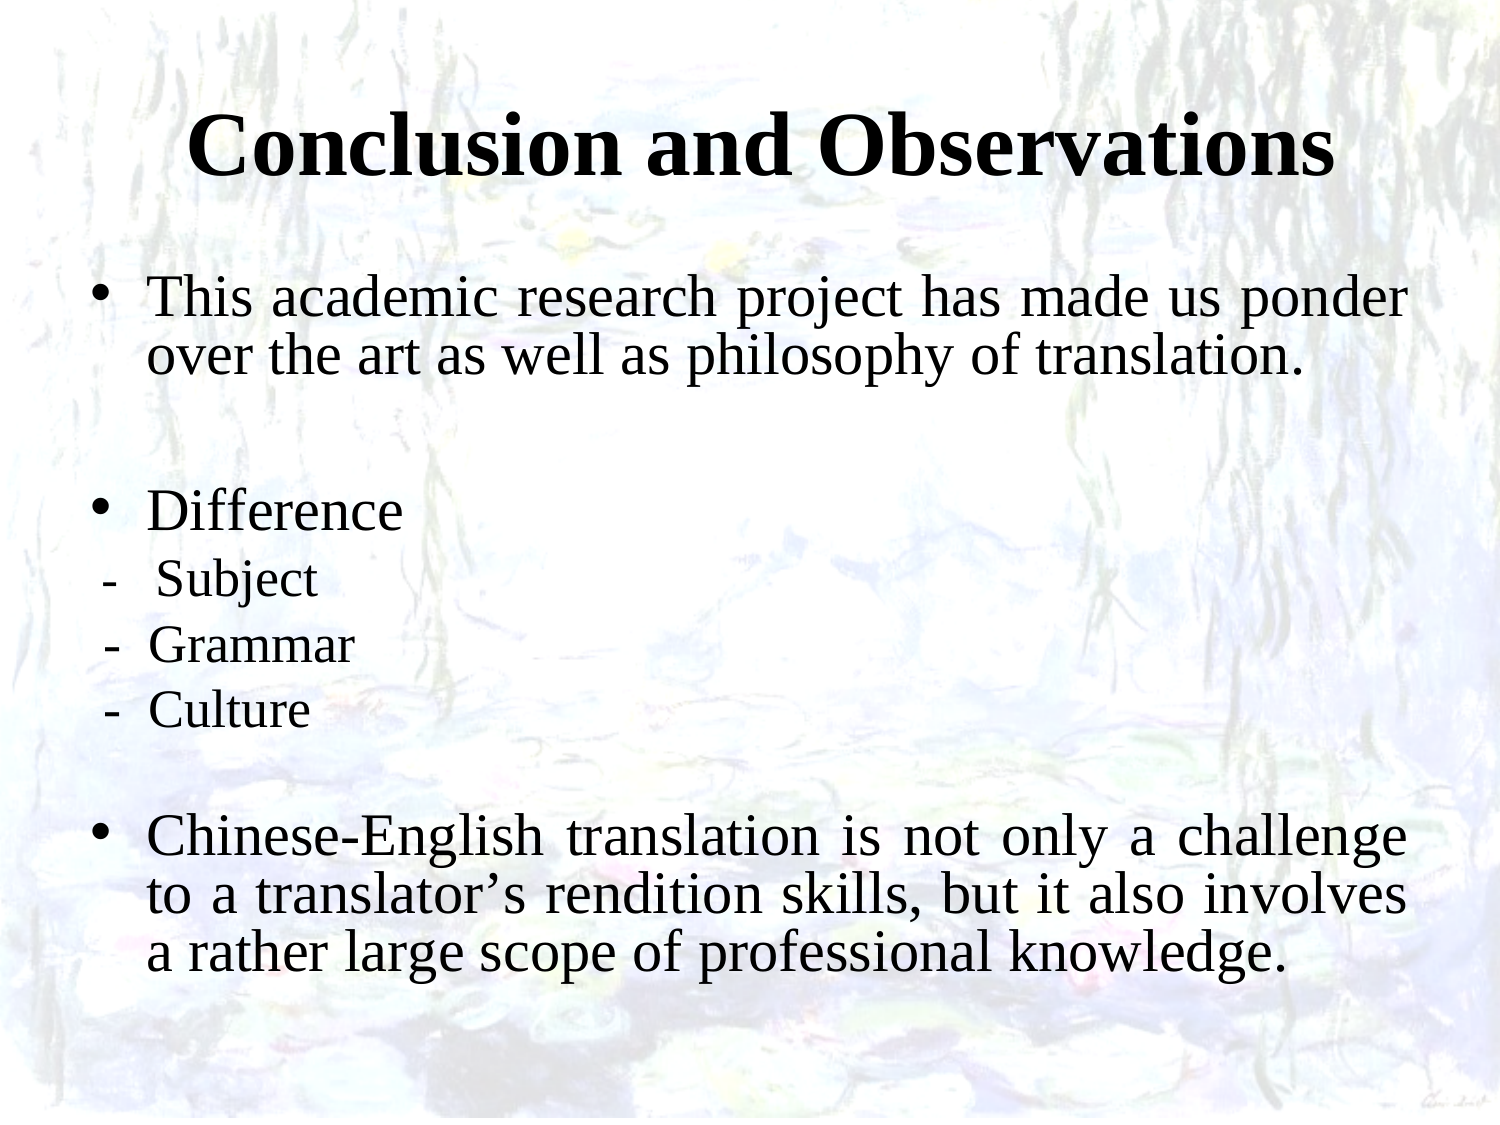

# Conclusion and Observations
This academic research project has made us ponder over the art as well as philosophy of translation.
Difference
 - Subject
 - Grammar
 - Culture
Chinese-English translation is not only a challenge to a translator’s rendition skills, but it also involves a rather large scope of professional knowledge.